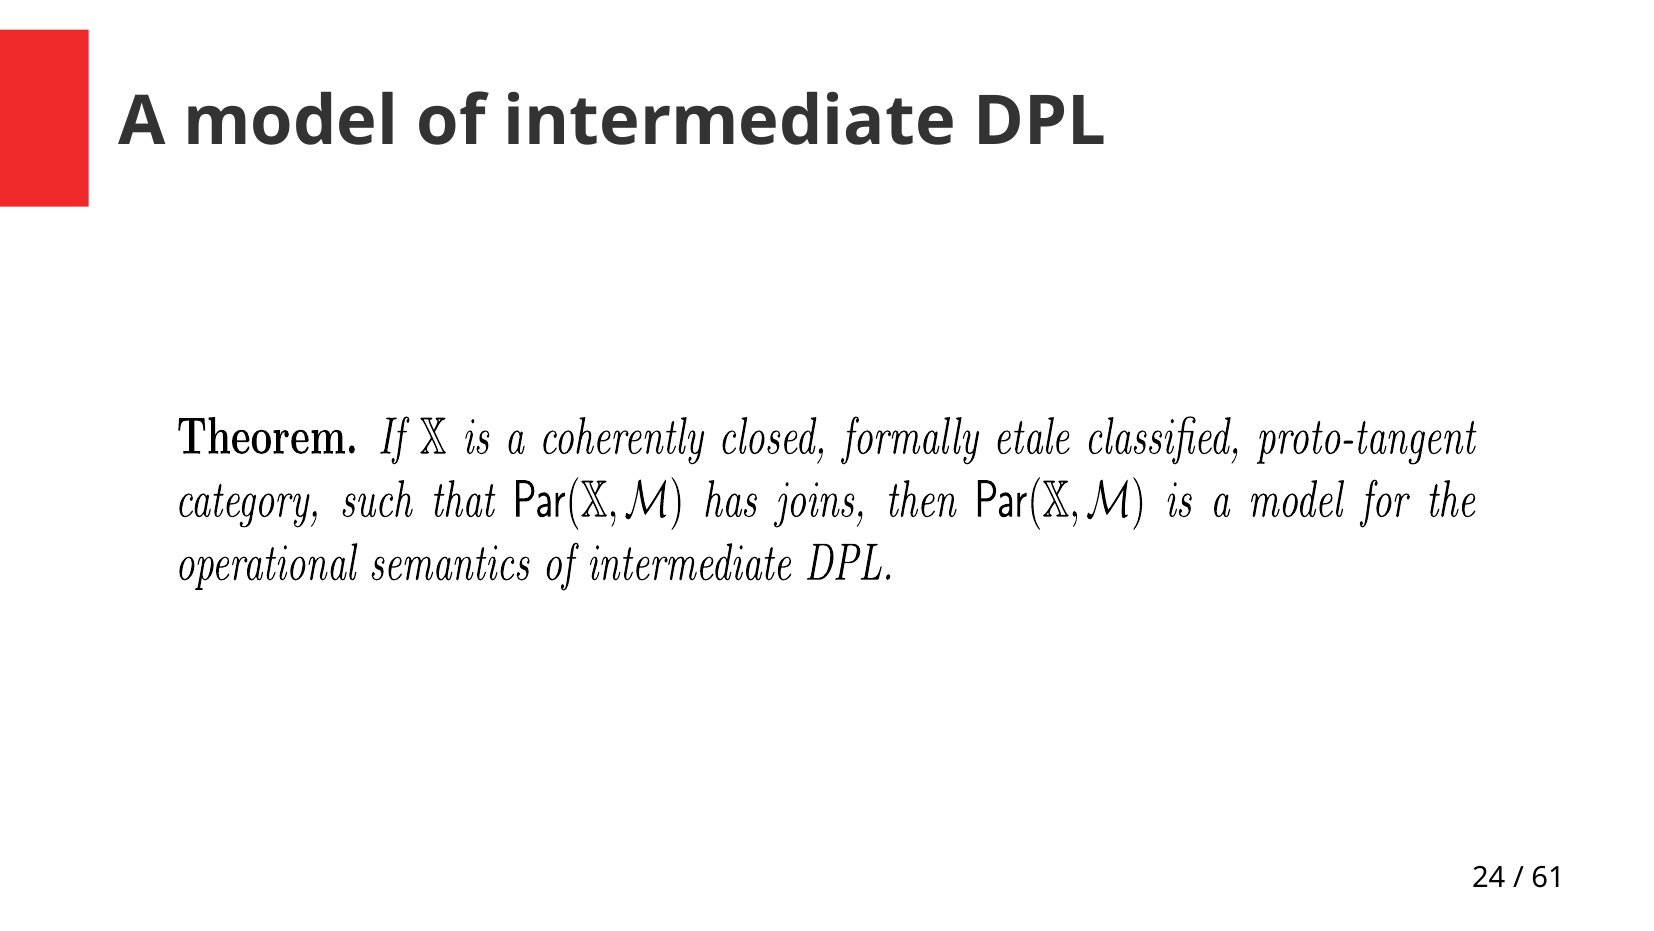

# A model of intermediate DPL
24